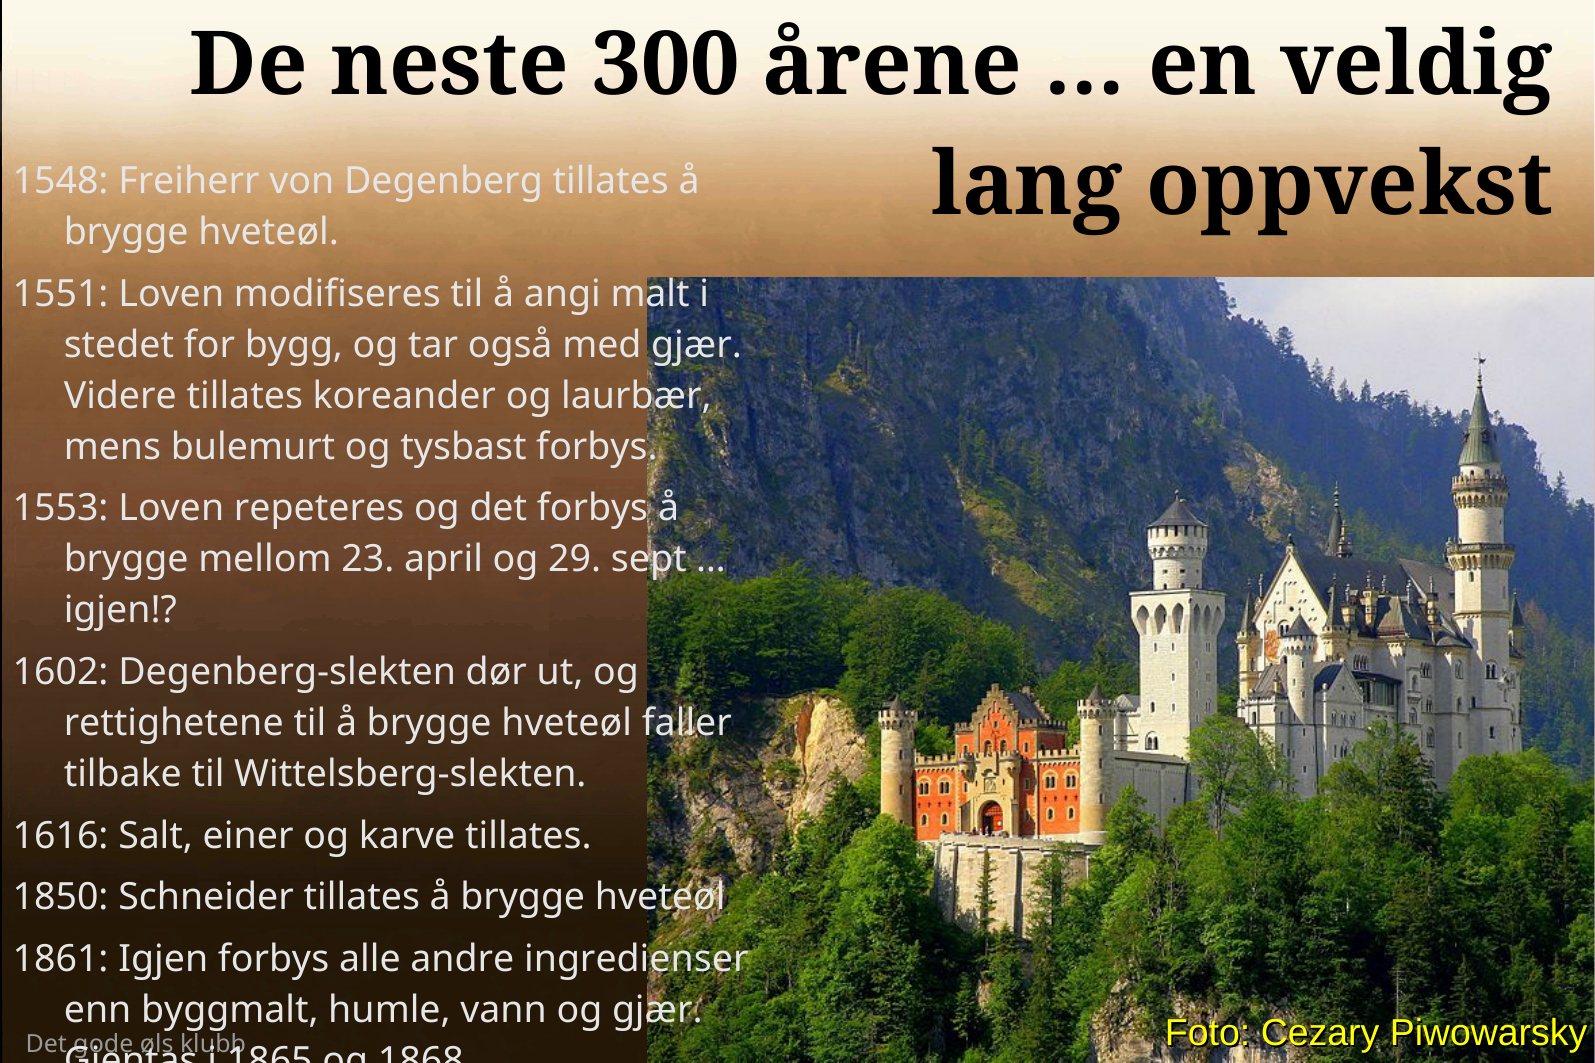

# De neste 300 årene … en veldig lang oppvekst
1548: Freiherr von Degenberg tillates å brygge hveteøl.
1551: Loven modifiseres til å angi malt i stedet for bygg, og tar også med gjær. Videre tillates koreander og laurbær, mens bulemurt og tysbast forbys.
1553: Loven repeteres og det forbys å brygge mellom 23. april og 29. sept … igjen!?
1602: Degenberg-slekten dør ut, og rettighetene til å brygge hveteøl faller tilbake til Wittelsberg-slekten.
1616: Salt, einer og karve tillates.
1850: Schneider tillates å brygge hveteøl
1861: Igjen forbys alle andre ingredienser enn byggmalt, humle, vann og gjær. Gjentas i 1865 og 1868.
Foto: Cezary Piwowarsky